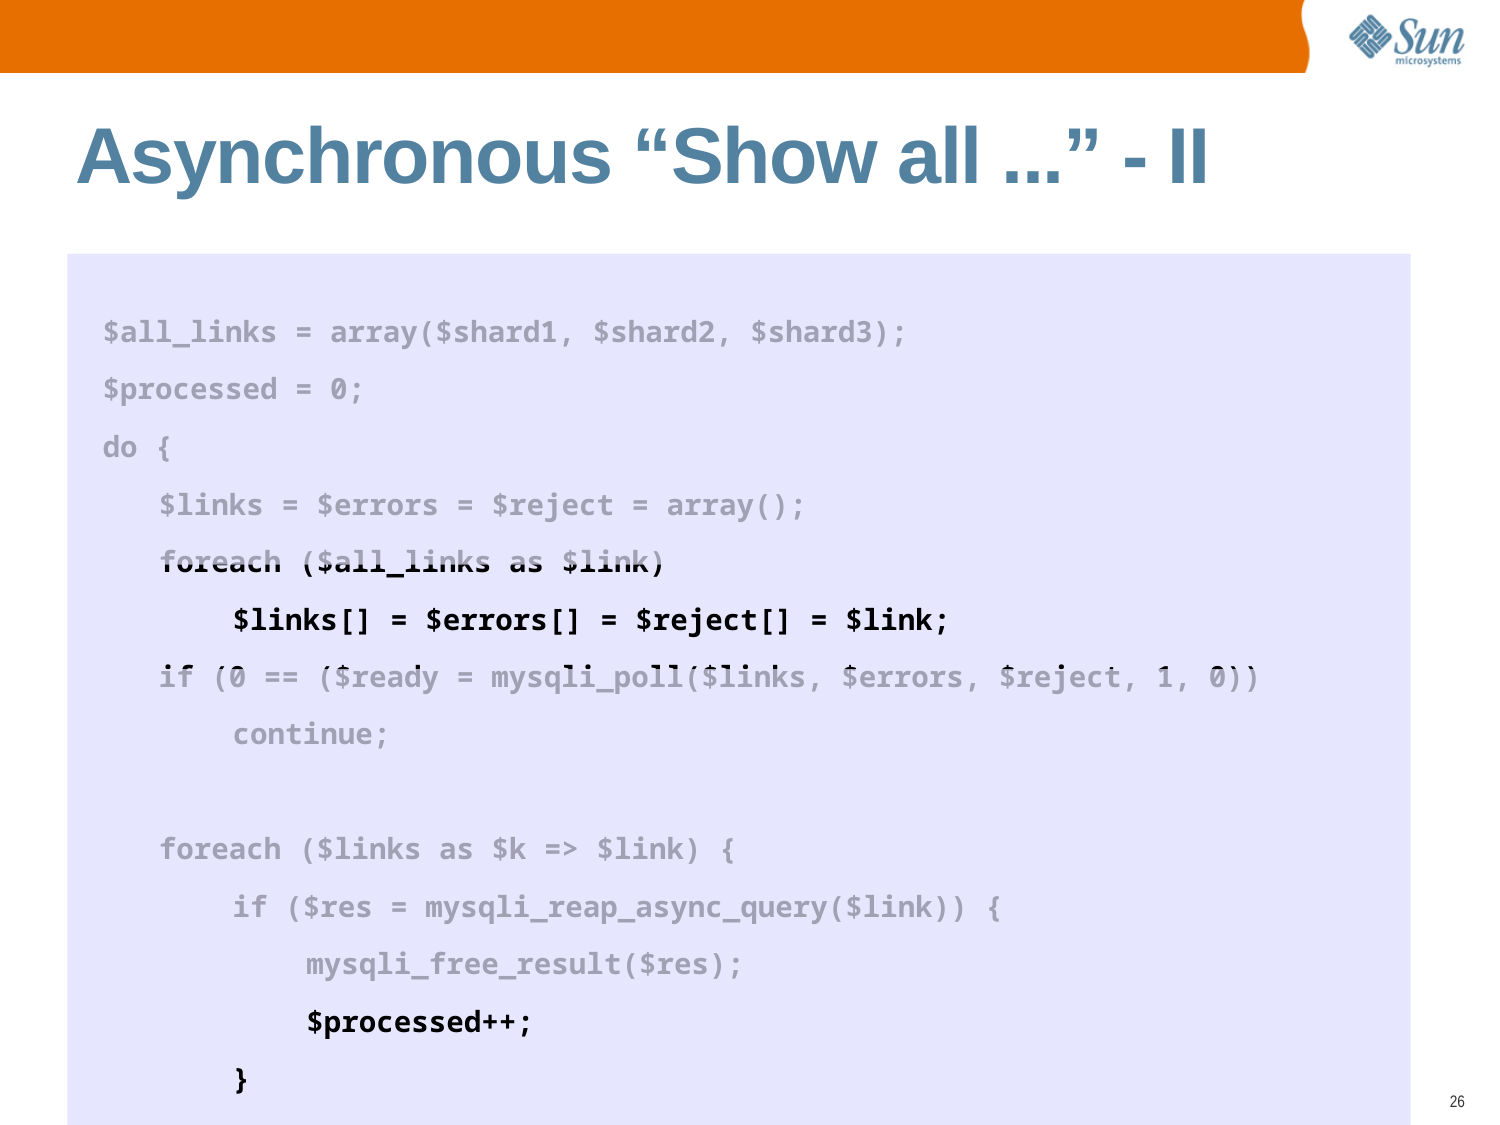

# Asynchronous “Show all ...” - II
$all_links = array($shard1, $shard2, $shard3);
$processed = 0;
do {
	$links = $errors = $reject = array();
	foreach ($all_links as $link)
		$links[] = $errors[] = $reject[] = $link;
	if (0 == ($ready = mysqli_poll($links, $errors, $reject, 1, 0))
		continue;
	foreach ($links as $k => $link) {
		if ($res = mysqli_reap_async_query($link)) {
			mysqli_free_result($res);
			$processed++;
		}
	}
} while ($processed < count($all_links));